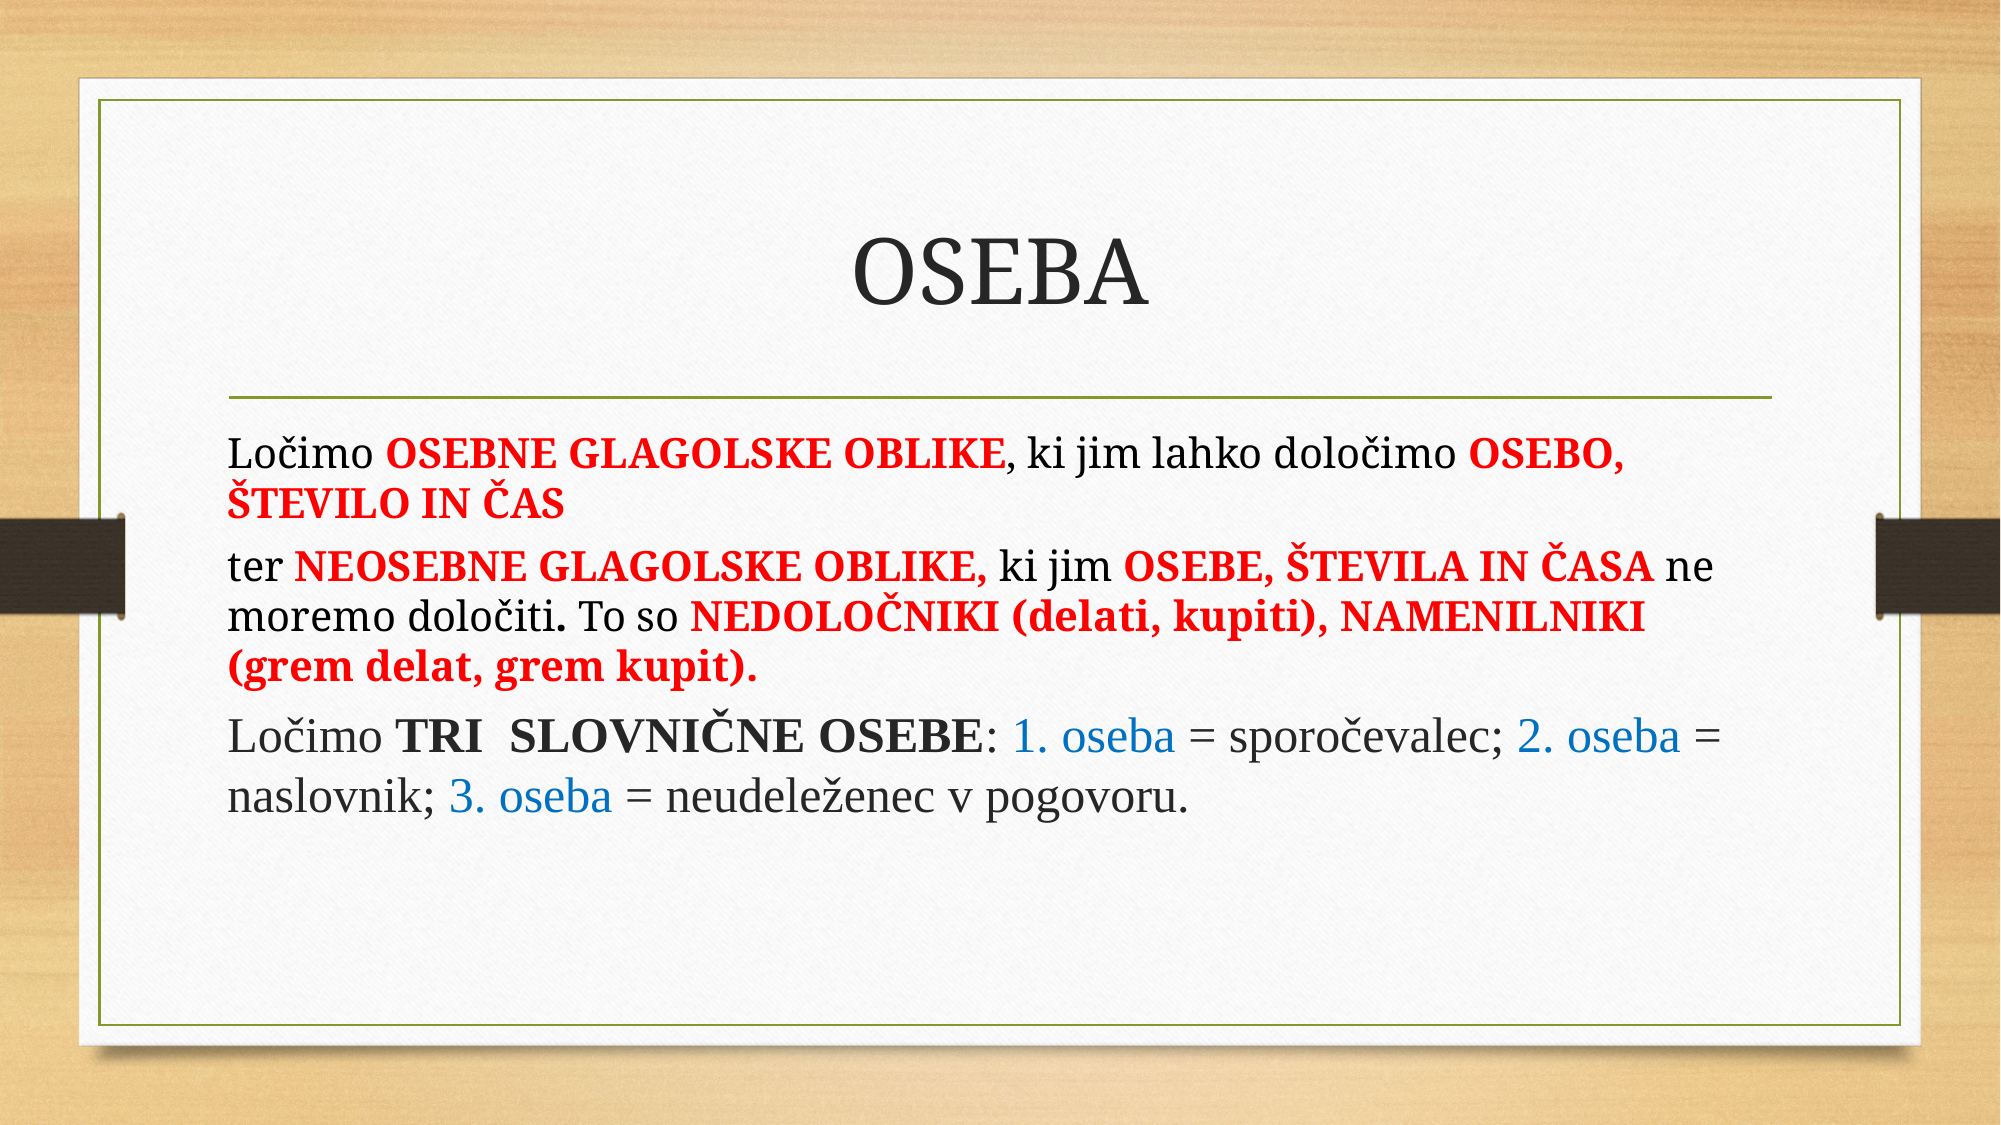

# OSEBA
Ločimo OSEBNE GLAGOLSKE OBLIKE, ki jim lahko določimo OSEBO, ŠTEVILO IN ČAS
ter NEOSEBNE GLAGOLSKE OBLIKE, ki jim OSEBE, ŠTEVILA IN ČASA ne moremo določiti. To so NEDOLOČNIKI (delati, kupiti), NAMENILNIKI (grem delat, grem kupit).
Ločimo TRI SLOVNIČNE OSEBE: 1. oseba = sporočevalec; 2. oseba = naslovnik; 3. oseba = neudeleženec v pogovoru.